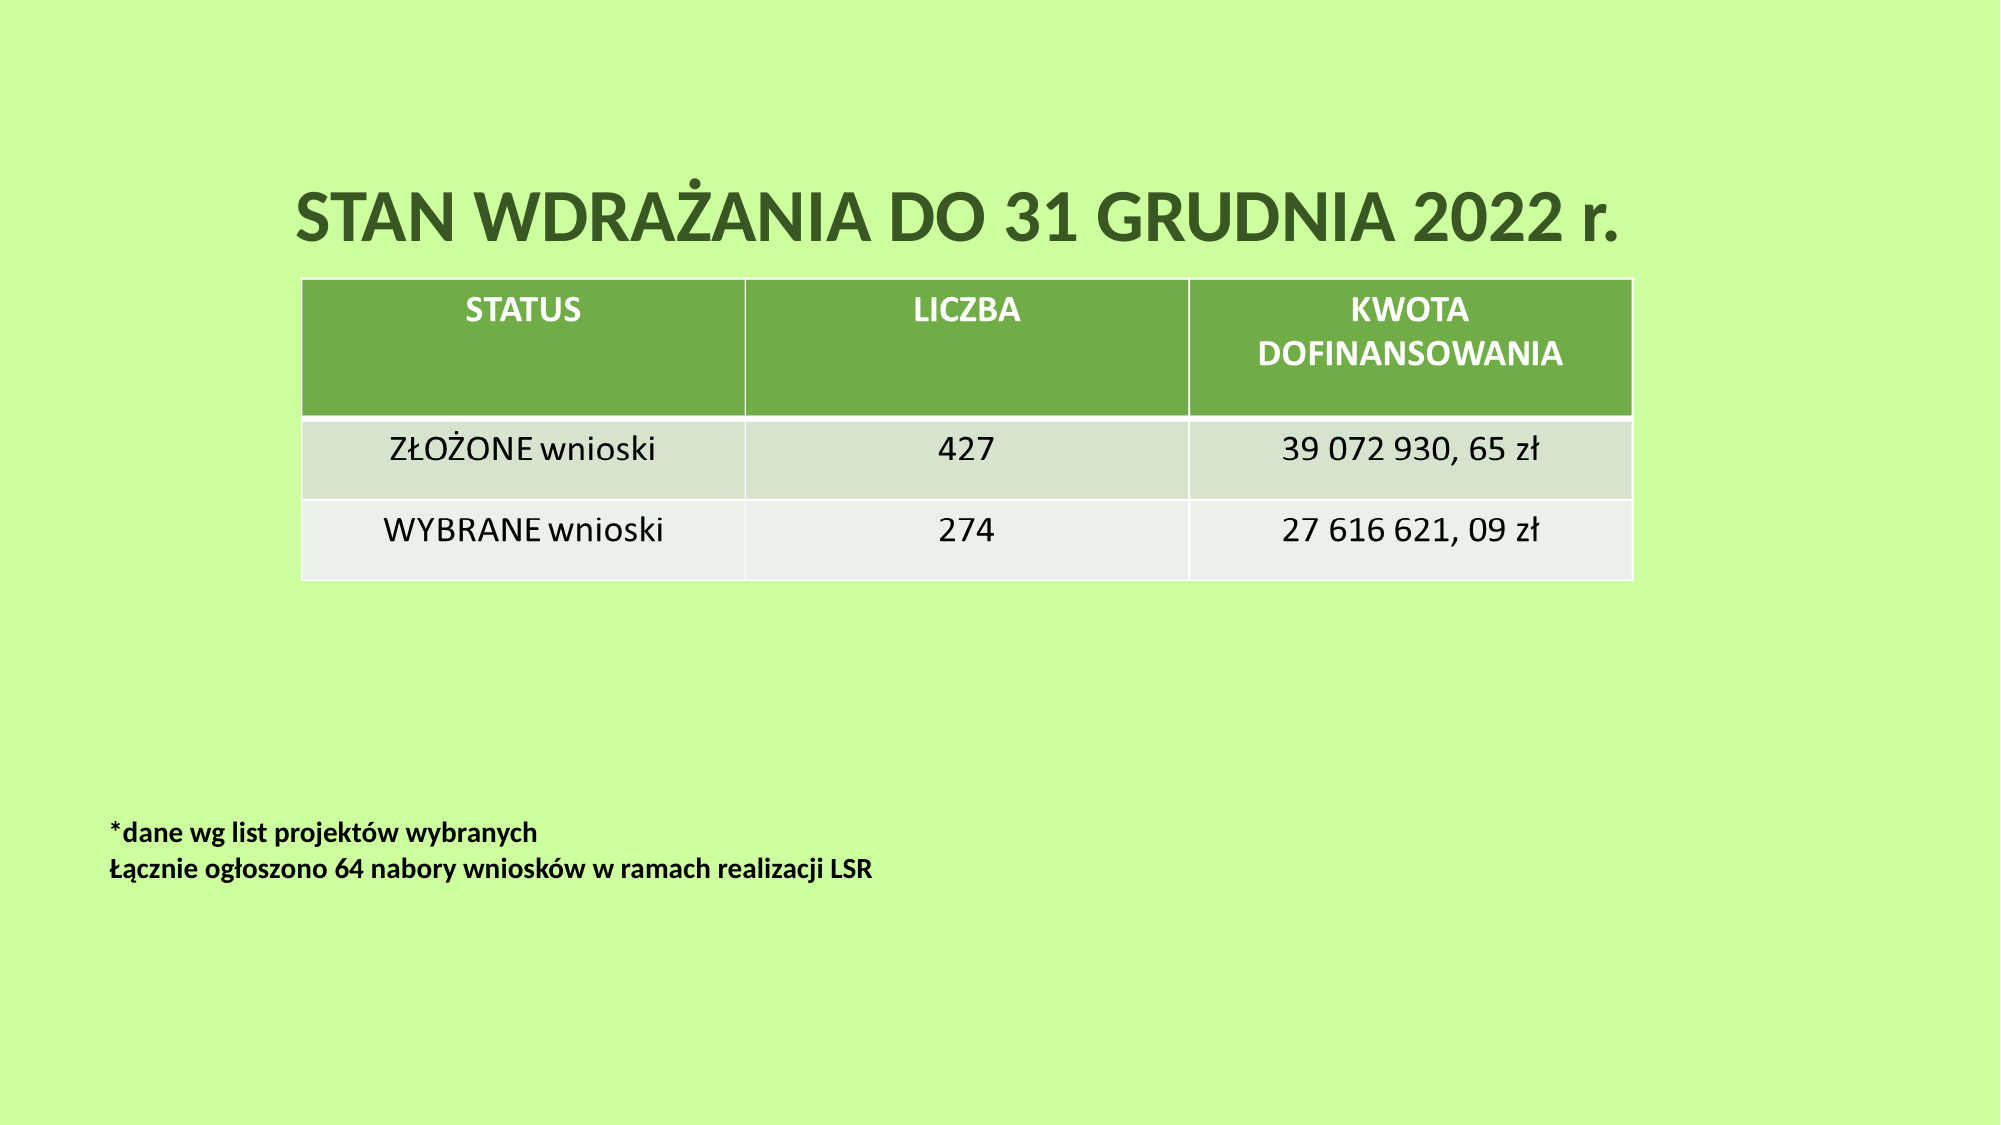

# STAN WDRAŻANIA DO 31 GRUDNIA 2022 r.
*dane wg list projektów wybranych
Łącznie ogłoszono 64 nabory wniosków w ramach realizacji LSR